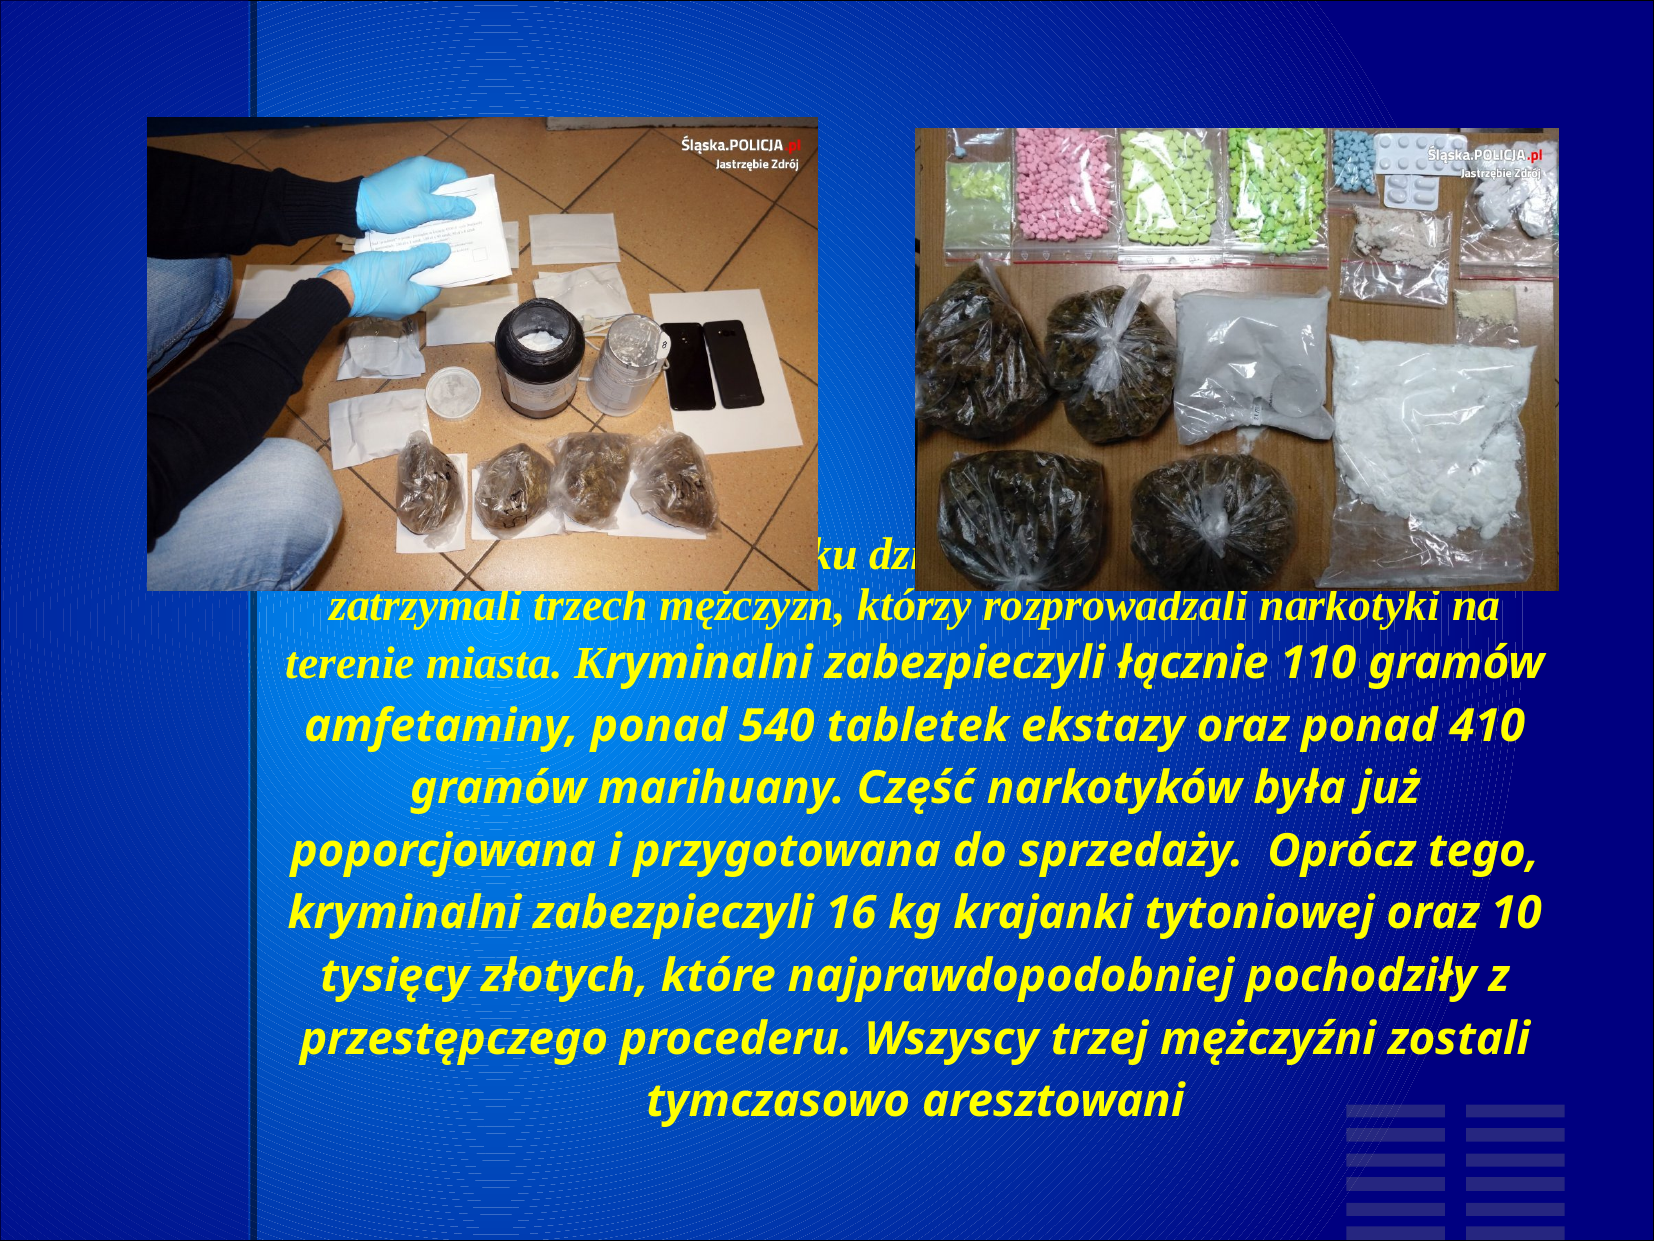

W październiku w wyniku działań operacyjnych policjanci zatrzymali trzech mężczyzn, którzy rozprowadzali narkotyki na terenie miasta. Kryminalni zabezpieczyli łącznie 110 gramów amfetaminy, ponad 540 tabletek ekstazy oraz ponad 410 gramów marihuany. Część narkotyków była już poporcjowana i przygotowana do sprzedaży. Oprócz tego, kryminalni zabezpieczyli 16 kg krajanki tytoniowej oraz 10 tysięcy złotych, które najprawdopodobniej pochodziły z przestępczego procederu. Wszyscy trzej mężczyźni zostali tymczasowo aresztowani